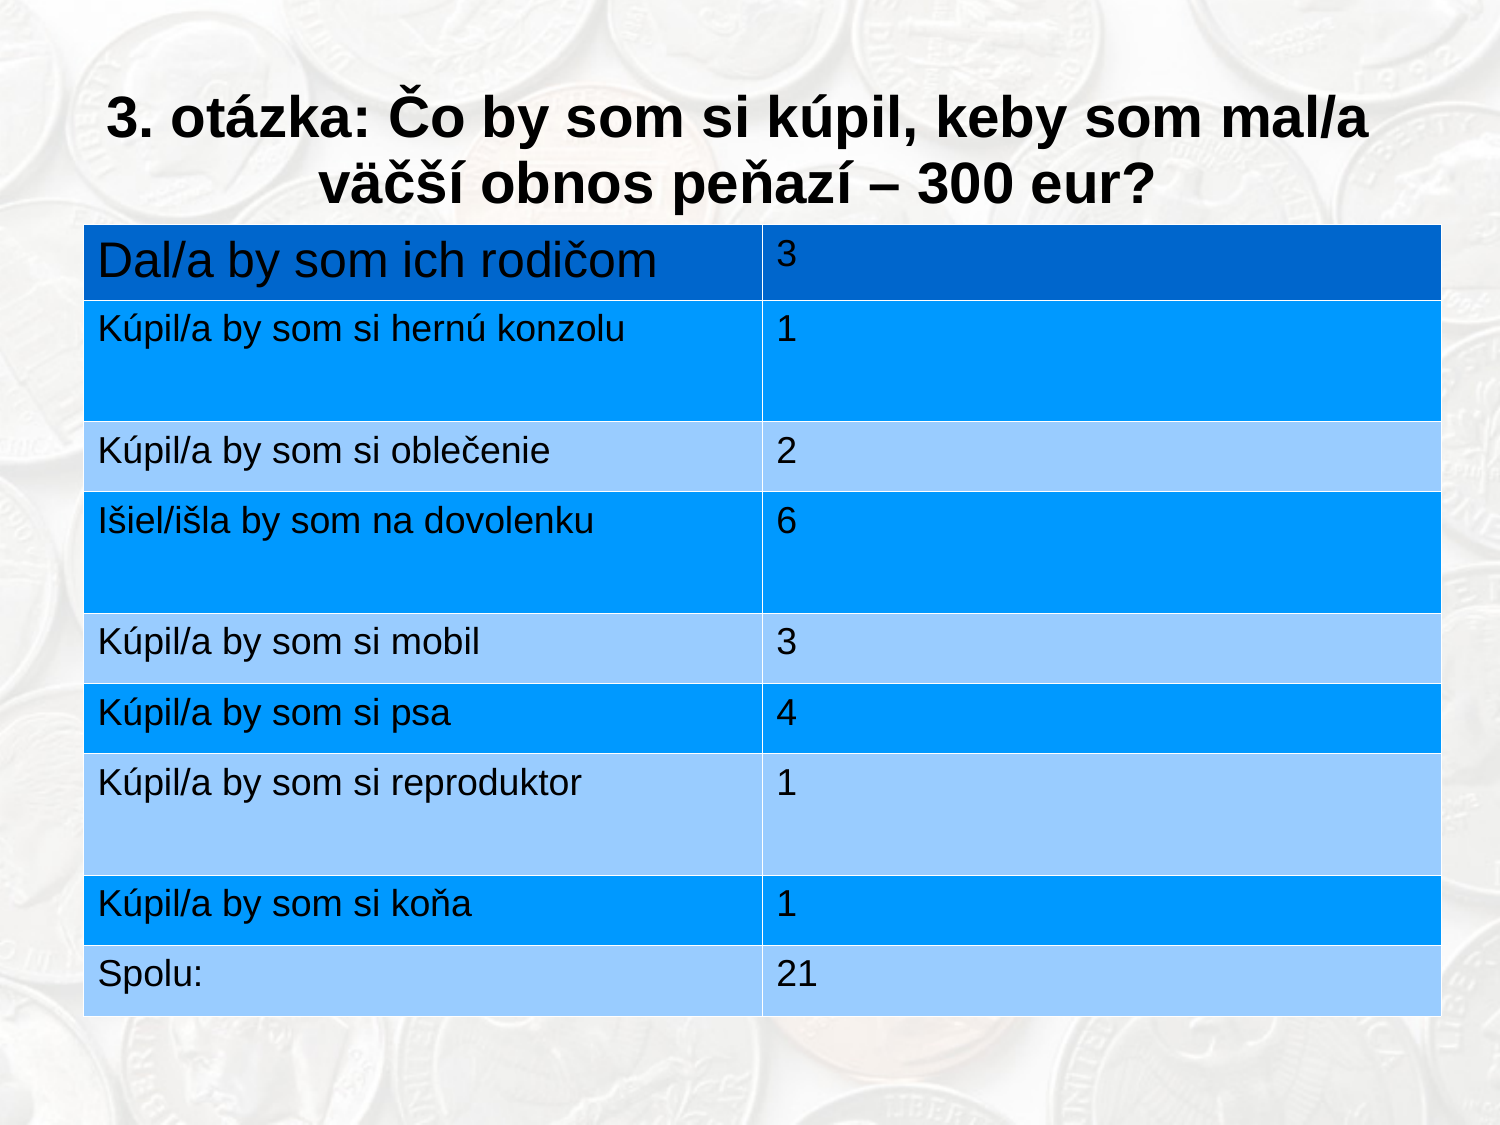

# 3. otázka: Čo by som si kúpil, keby som mal/a väčší obnos peňazí – 300 eur?
| Dal/a by som ich rodičom | 3 |
| --- | --- |
| Kúpil/a by som si hernú konzolu | 1 |
| Kúpil/a by som si oblečenie | 2 |
| Išiel/išla by som na dovolenku | 6 |
| Kúpil/a by som si mobil | 3 |
| Kúpil/a by som si psa | 4 |
| Kúpil/a by som si reproduktor | 1 |
| Kúpil/a by som si koňa | 1 |
| Spolu: | 21 |